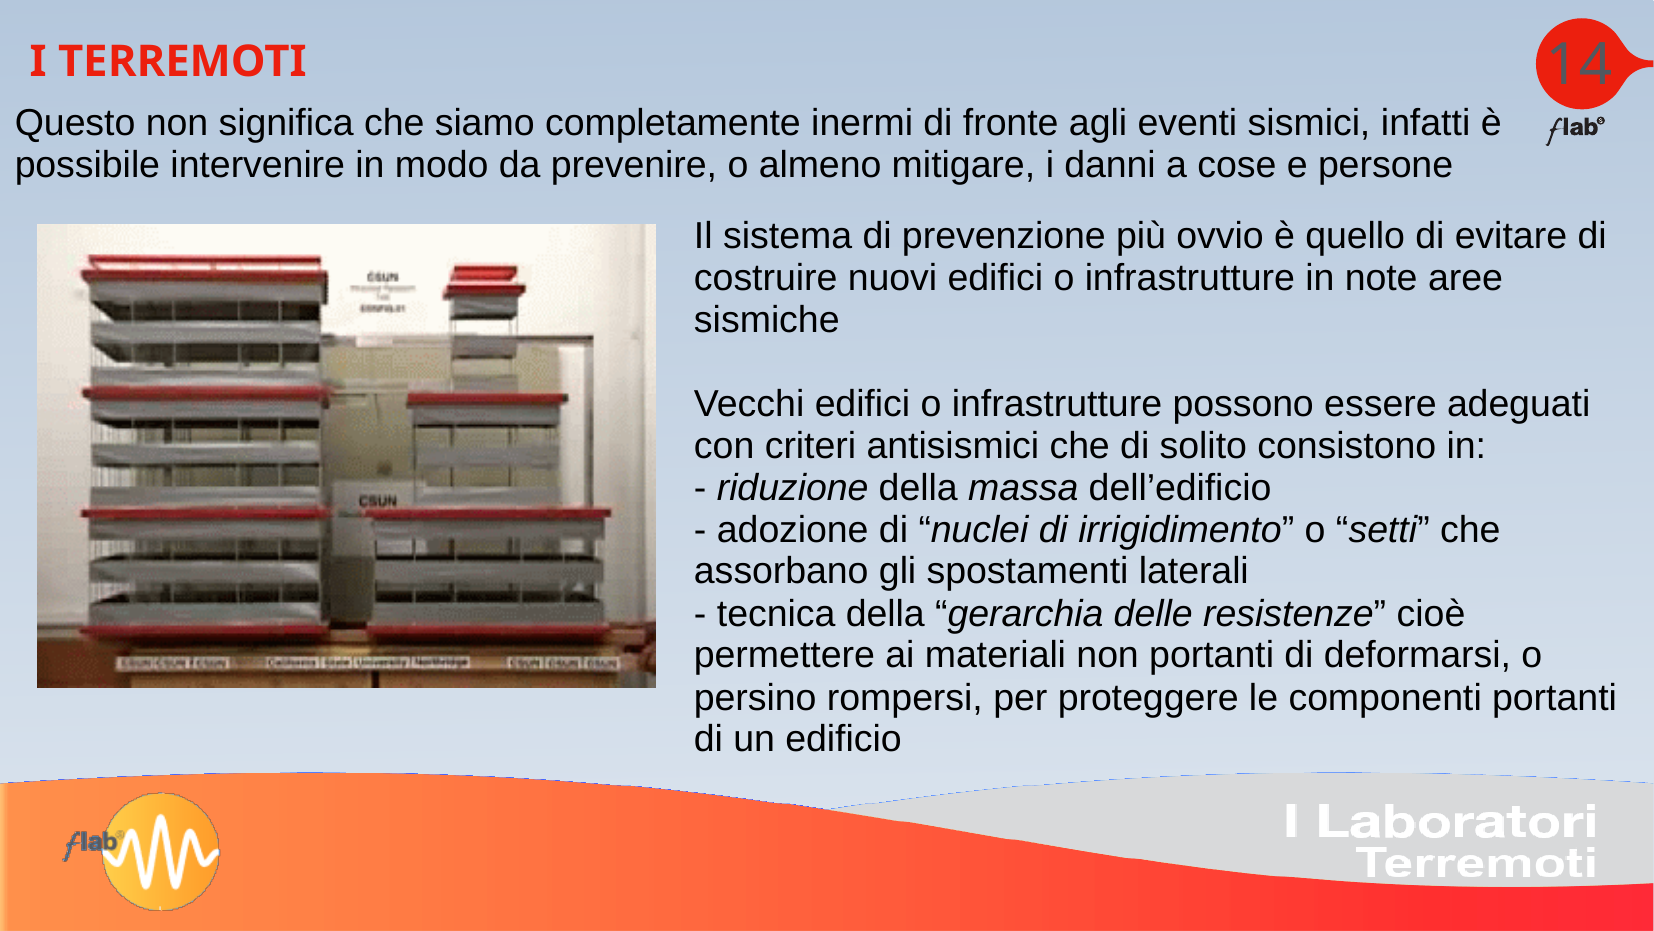

14
I TERREMOTI
Questo non significa che siamo completamente inermi di fronte agli eventi sismici, infatti è possibile intervenire in modo da prevenire, o almeno mitigare, i danni a cose e persone
Il sistema di prevenzione più ovvio è quello di evitare di costruire nuovi edifici o infrastrutture in note aree sismiche
Vecchi edifici o infrastrutture possono essere adeguati con criteri antisismici che di solito consistono in:
- riduzione della massa dell’edificio
- adozione di “nuclei di irrigidimento” o “setti” che assorbano gli spostamenti laterali
- tecnica della “gerarchia delle resistenze” cioè permettere ai materiali non portanti di deformarsi, o persino rompersi, per proteggere le componenti portanti di un edificio